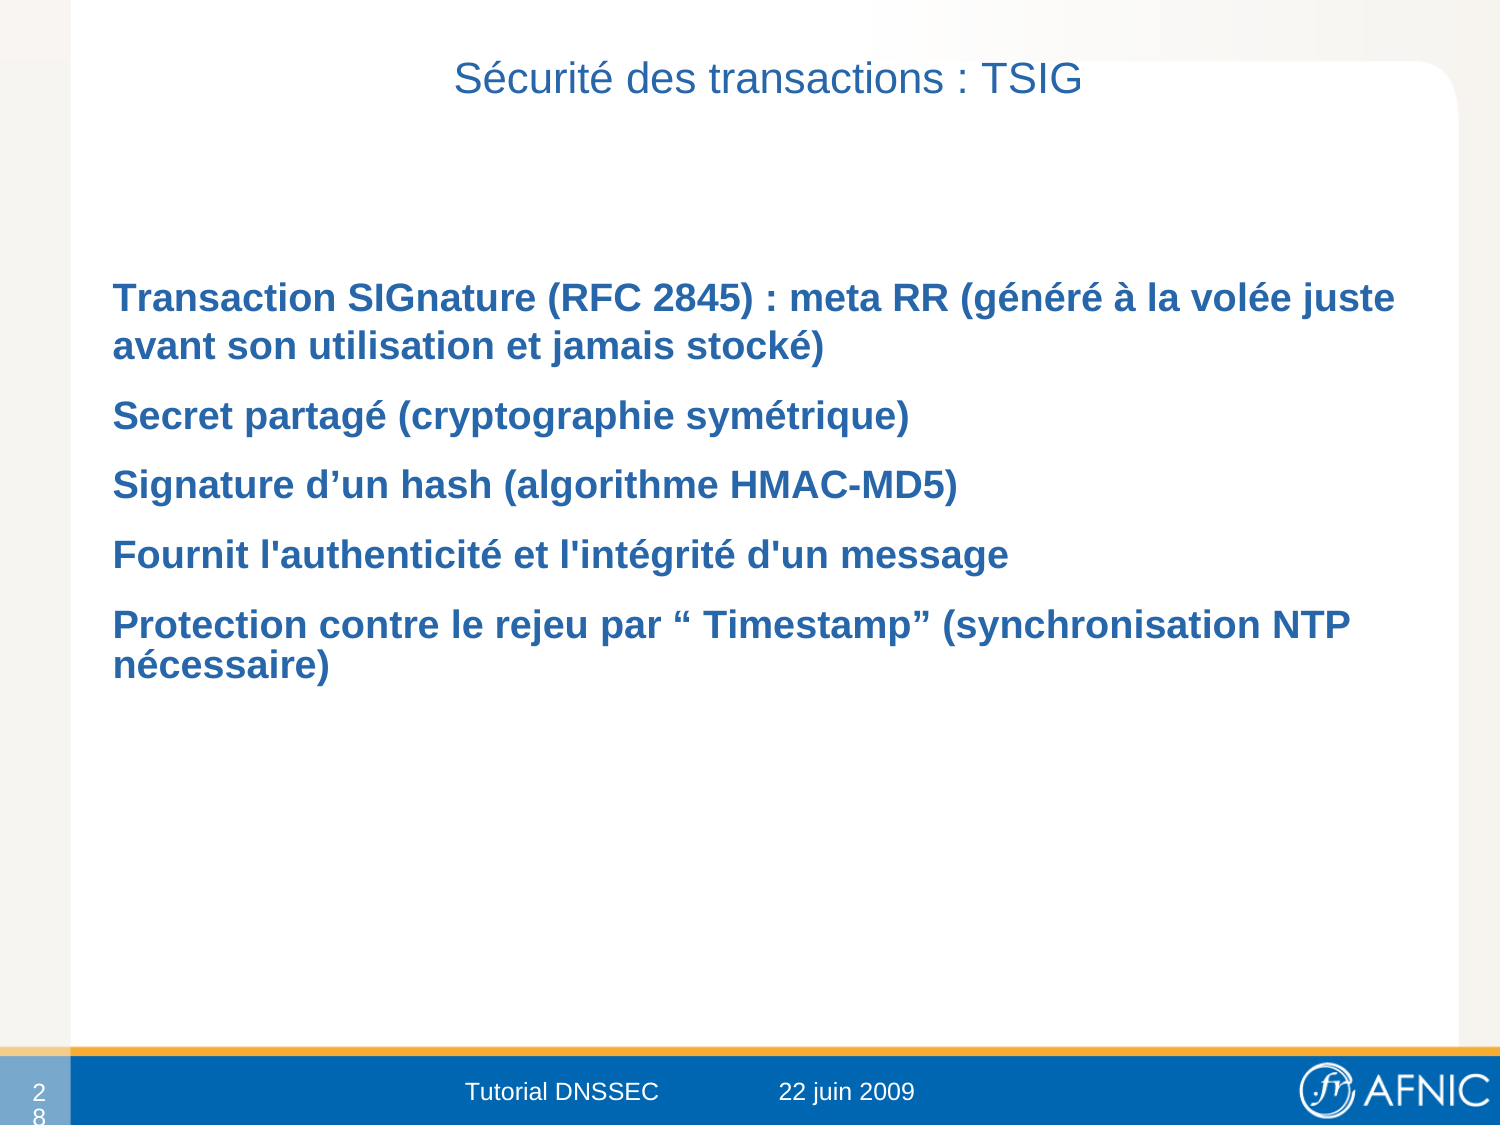

# Sécurité des transactions : TSIG
Transaction SIGnature (RFC 2845) : meta RR (généré à la volée juste avant son utilisation et jamais stocké)
Secret partagé (cryptographie symétrique)
Signature d’un hash (algorithme HMAC-MD5)
Fournit l'authenticité et l'intégrité d'un message
Protection contre le rejeu par “ Timestamp” (synchronisation NTP nécessaire)